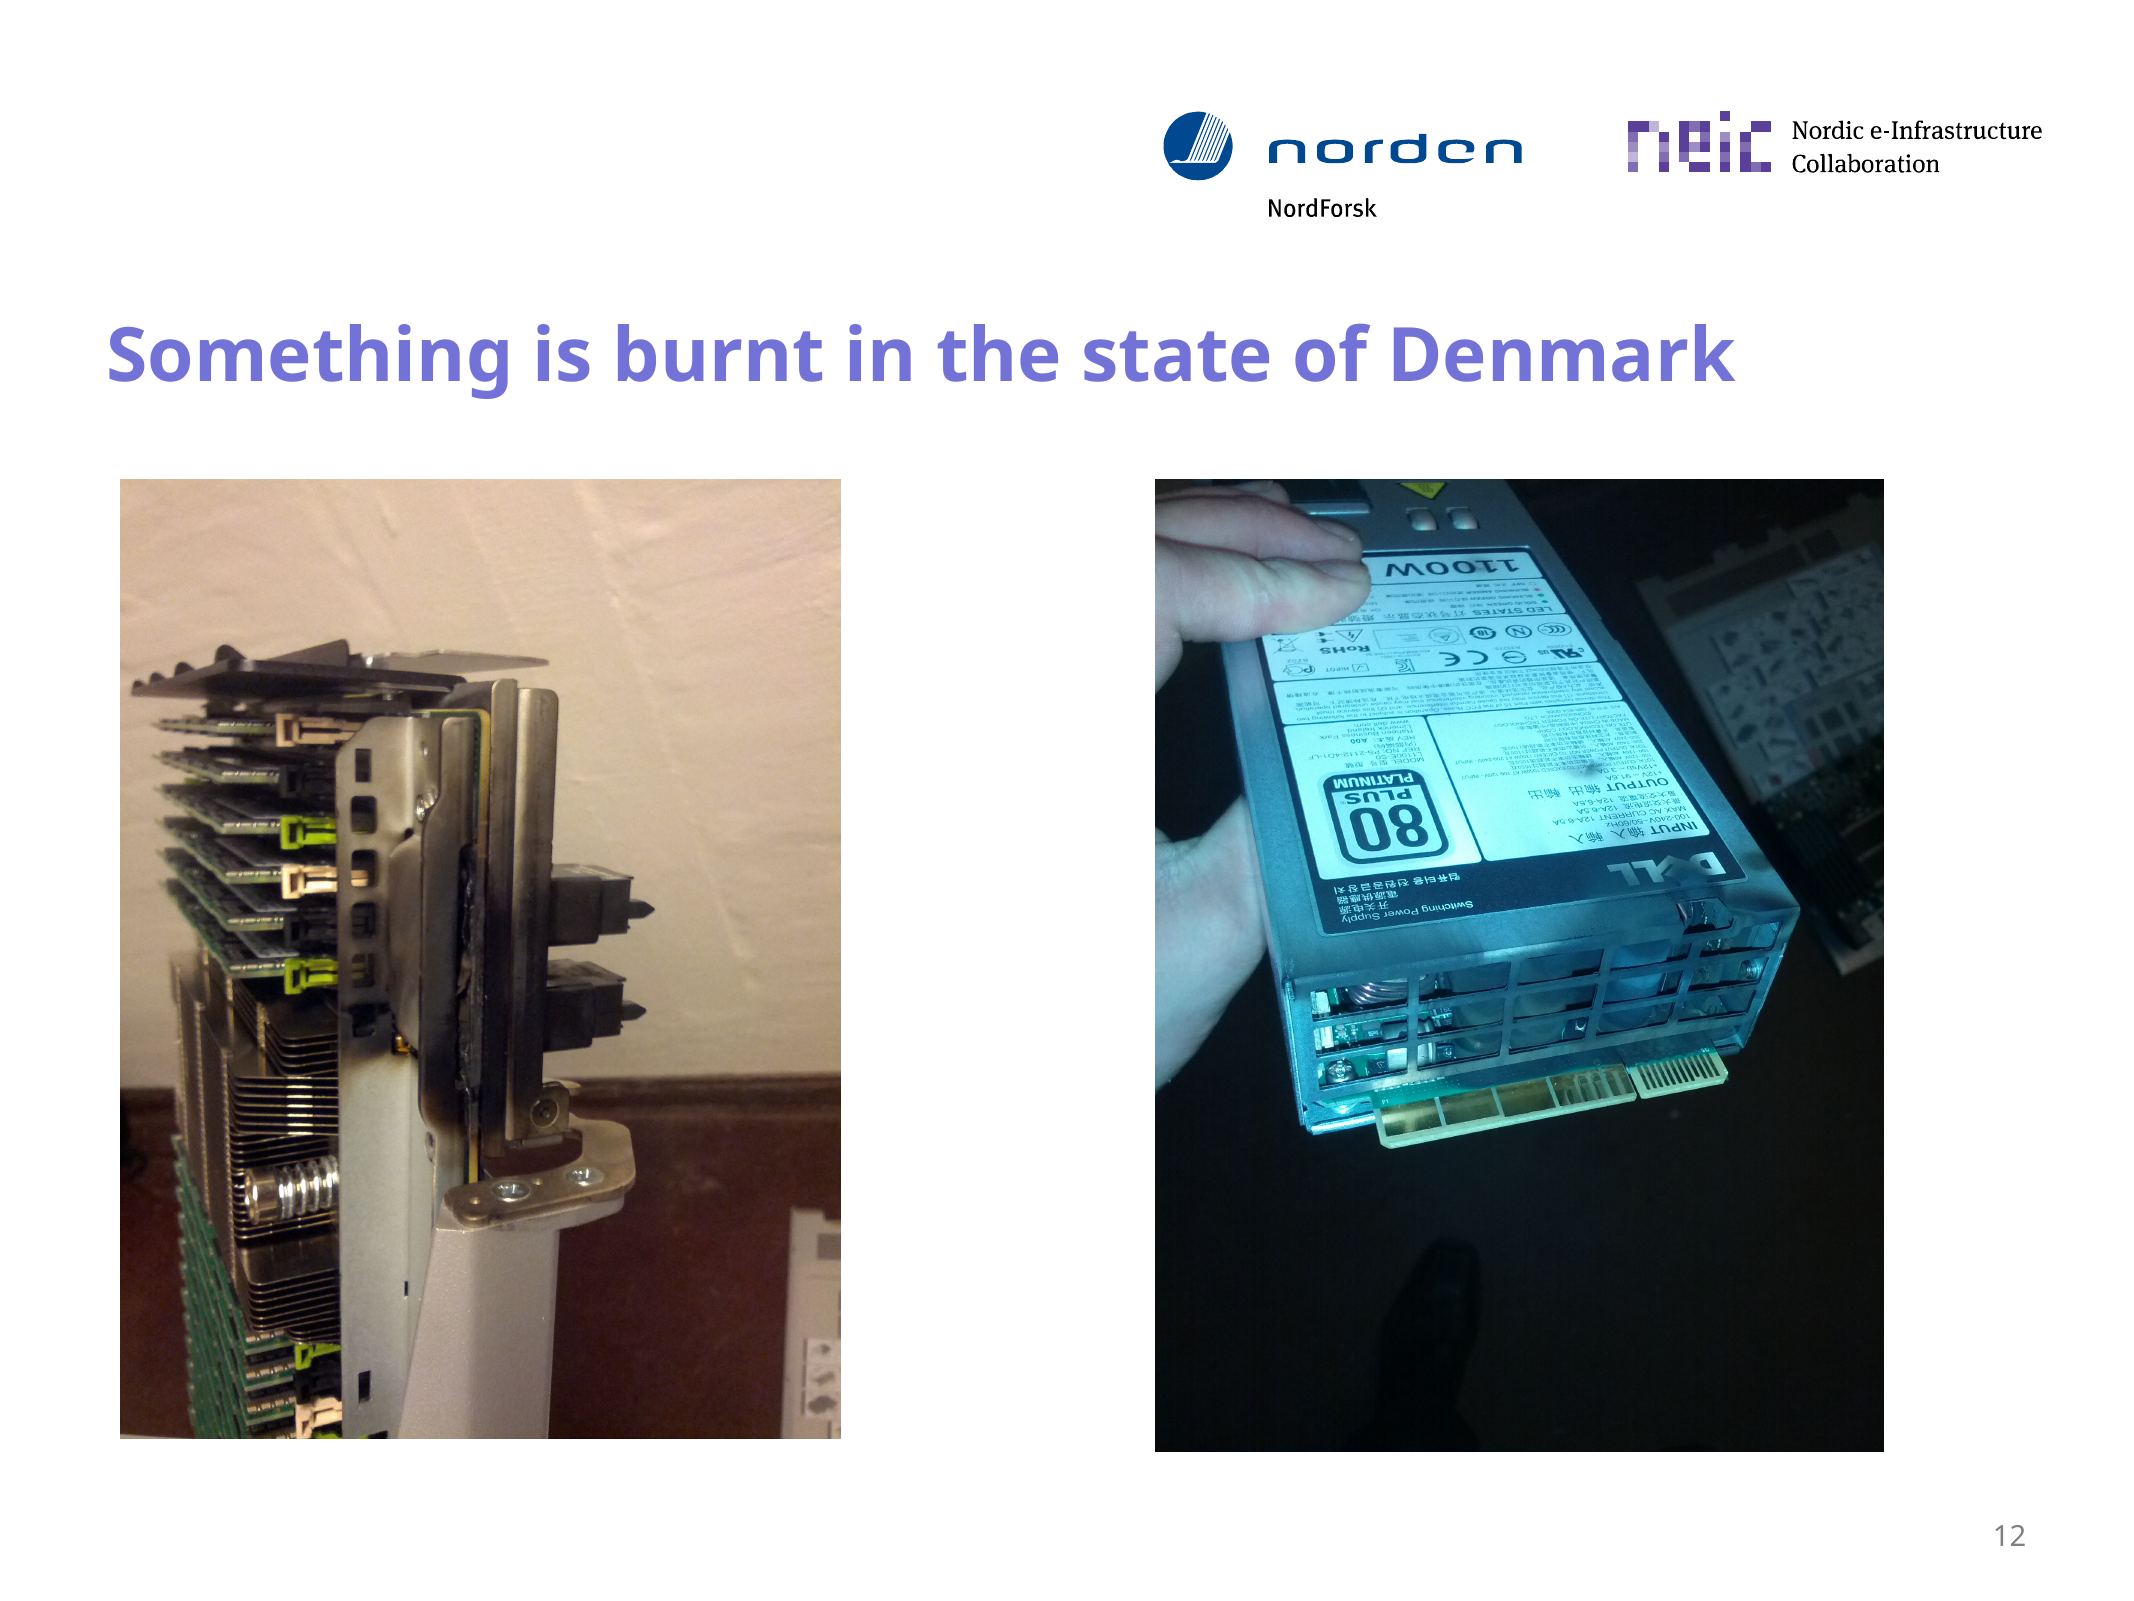

# Something is burnt in the state of Denmark
12